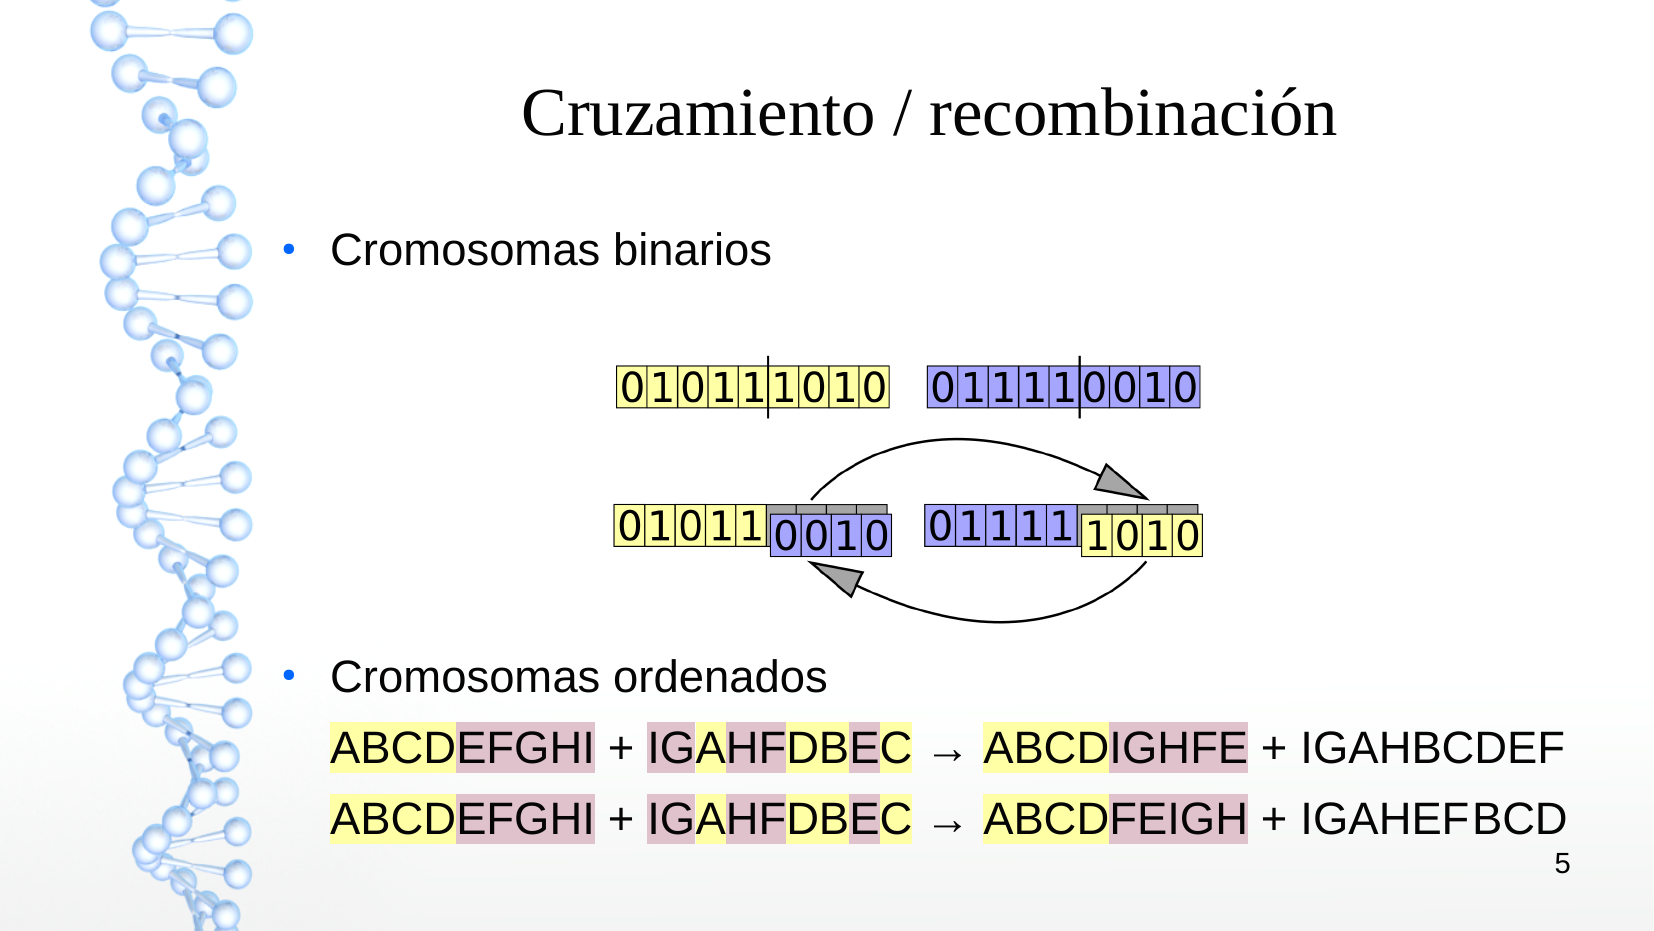

# Cruzamiento / recombinación
Cromosomas binarios
Cromosomas ordenados
ABCDEFGHI + IGAHFDBEC → ABCDIGHFE + IGAHBCDEF
ABCDEFGHI + IGAHFDBEC → ABCDFEIGH + IGAHEF	BCD
5